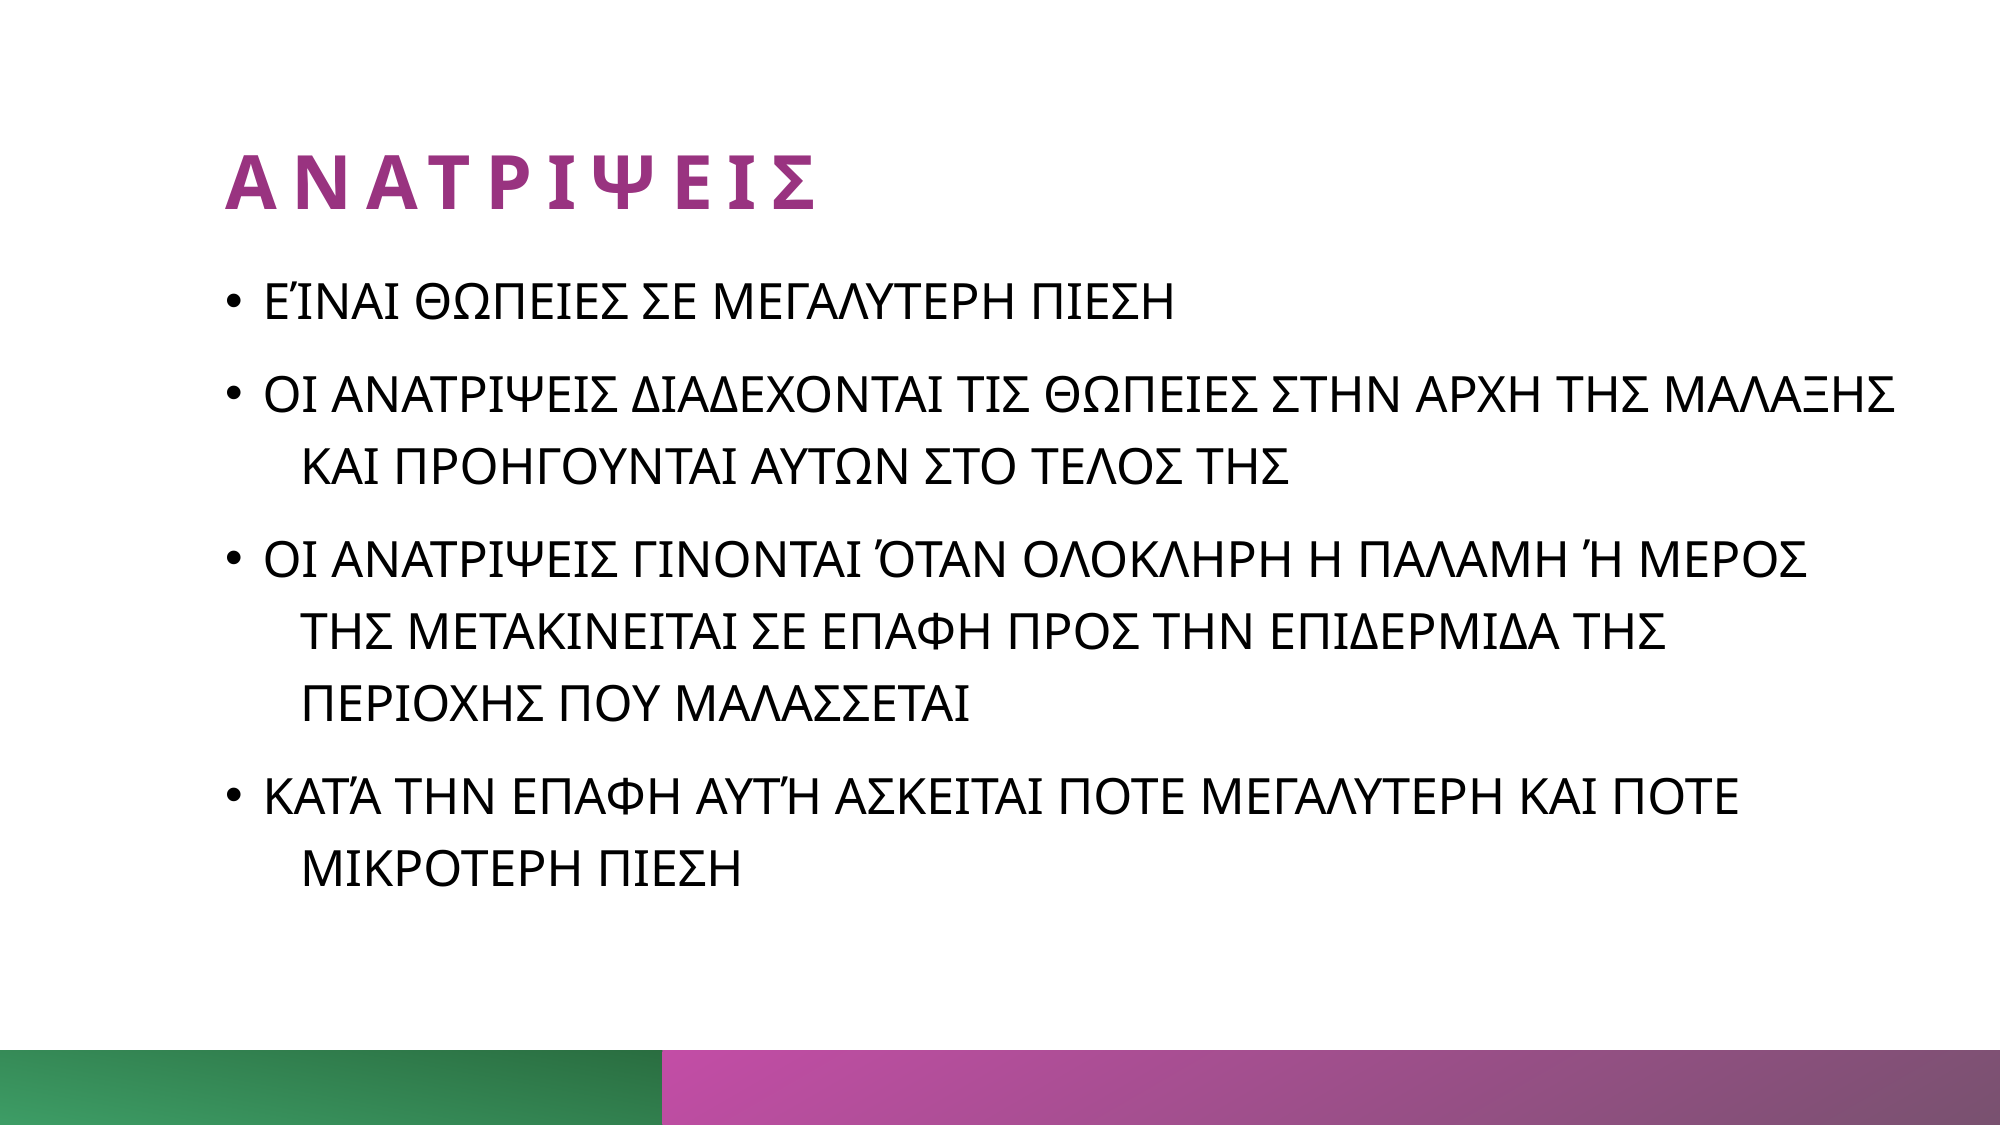

# ΑΝΑΤΡΙΨΕΙΣ
ΕΊΝΑΙ ΘΩΠΕΙΕΣ ΣΕ ΜΕΓΑΛΥΤΕΡΗ ΠΙΕΣΗ
ΟΙ ΑΝΑΤΡΙΨΕΙΣ ΔΙΑΔΕΧΟΝΤΑΙ ΤΙΣ ΘΩΠΕΙΕΣ ΣΤΗΝ ΑΡΧΗ ΤΗΣ ΜΑΛΑΞΗΣ ΚΑΙ ΠΡΟΗΓΟΥΝΤΑΙ ΑΥΤΩΝ ΣΤΟ ΤΕΛΟΣ ΤΗΣ
ΟΙ ΑΝΑΤΡΙΨΕΙΣ ΓΙΝΟΝΤΑΙ ΌΤΑΝ ΟΛΟΚΛΗΡΗ Η ΠΑΛΑΜΗ Ή ΜΕΡΟΣ ΤΗΣ ΜΕΤΑΚΙΝΕΙΤΑΙ ΣΕ ΕΠΑΦΗ ΠΡΟΣ ΤΗΝ ΕΠΙΔΕΡΜΙΔΑ ΤΗΣ ΠΕΡΙΟΧΗΣ ΠΟΥ ΜΑΛΑΣΣΕΤΑΙ
ΚΑΤΆ ΤΗΝ ΕΠΑΦΗ ΑΥΤΉ ΑΣΚΕΙΤΑΙ ΠΟΤΕ ΜΕΓΑΛΥΤΕΡΗ ΚΑΙ ΠΟΤΕ ΜΙΚΡΟΤΕΡΗ ΠΙΕΣΗ